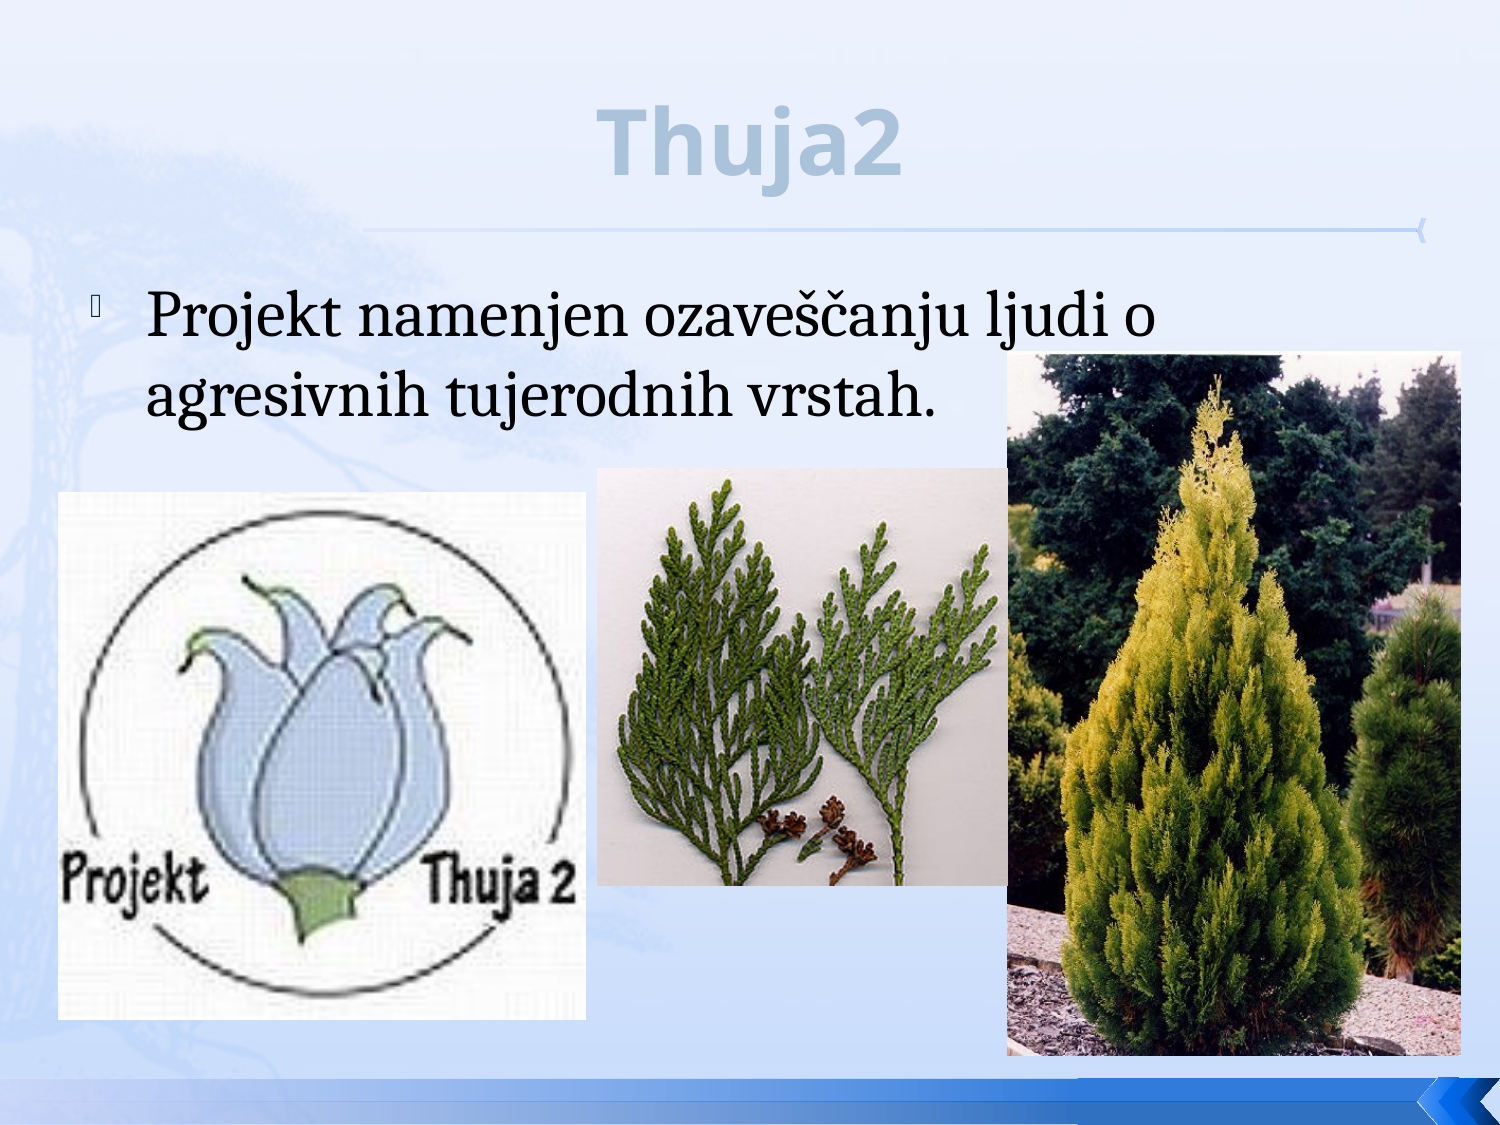

# Thuja2
Projekt namenjen ozaveščanju ljudi o agresivnih tujerodnih vrstah.